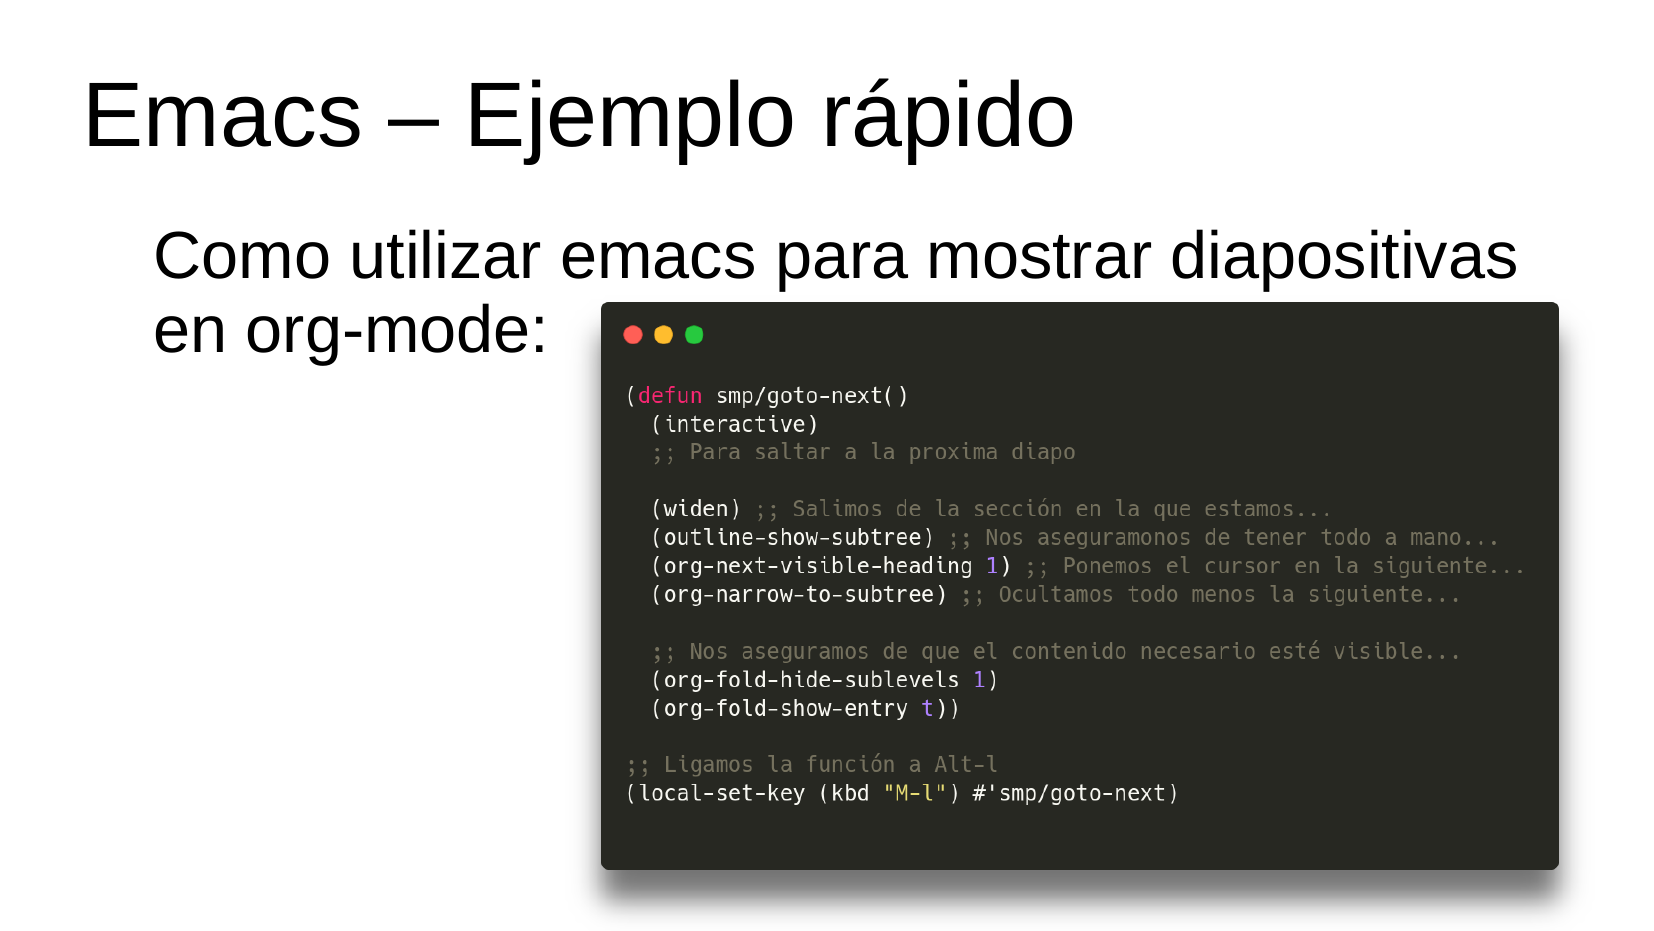

# Emacs – Ejemplo rápido
Como utilizar emacs para mostrar diapositivas en org-mode: